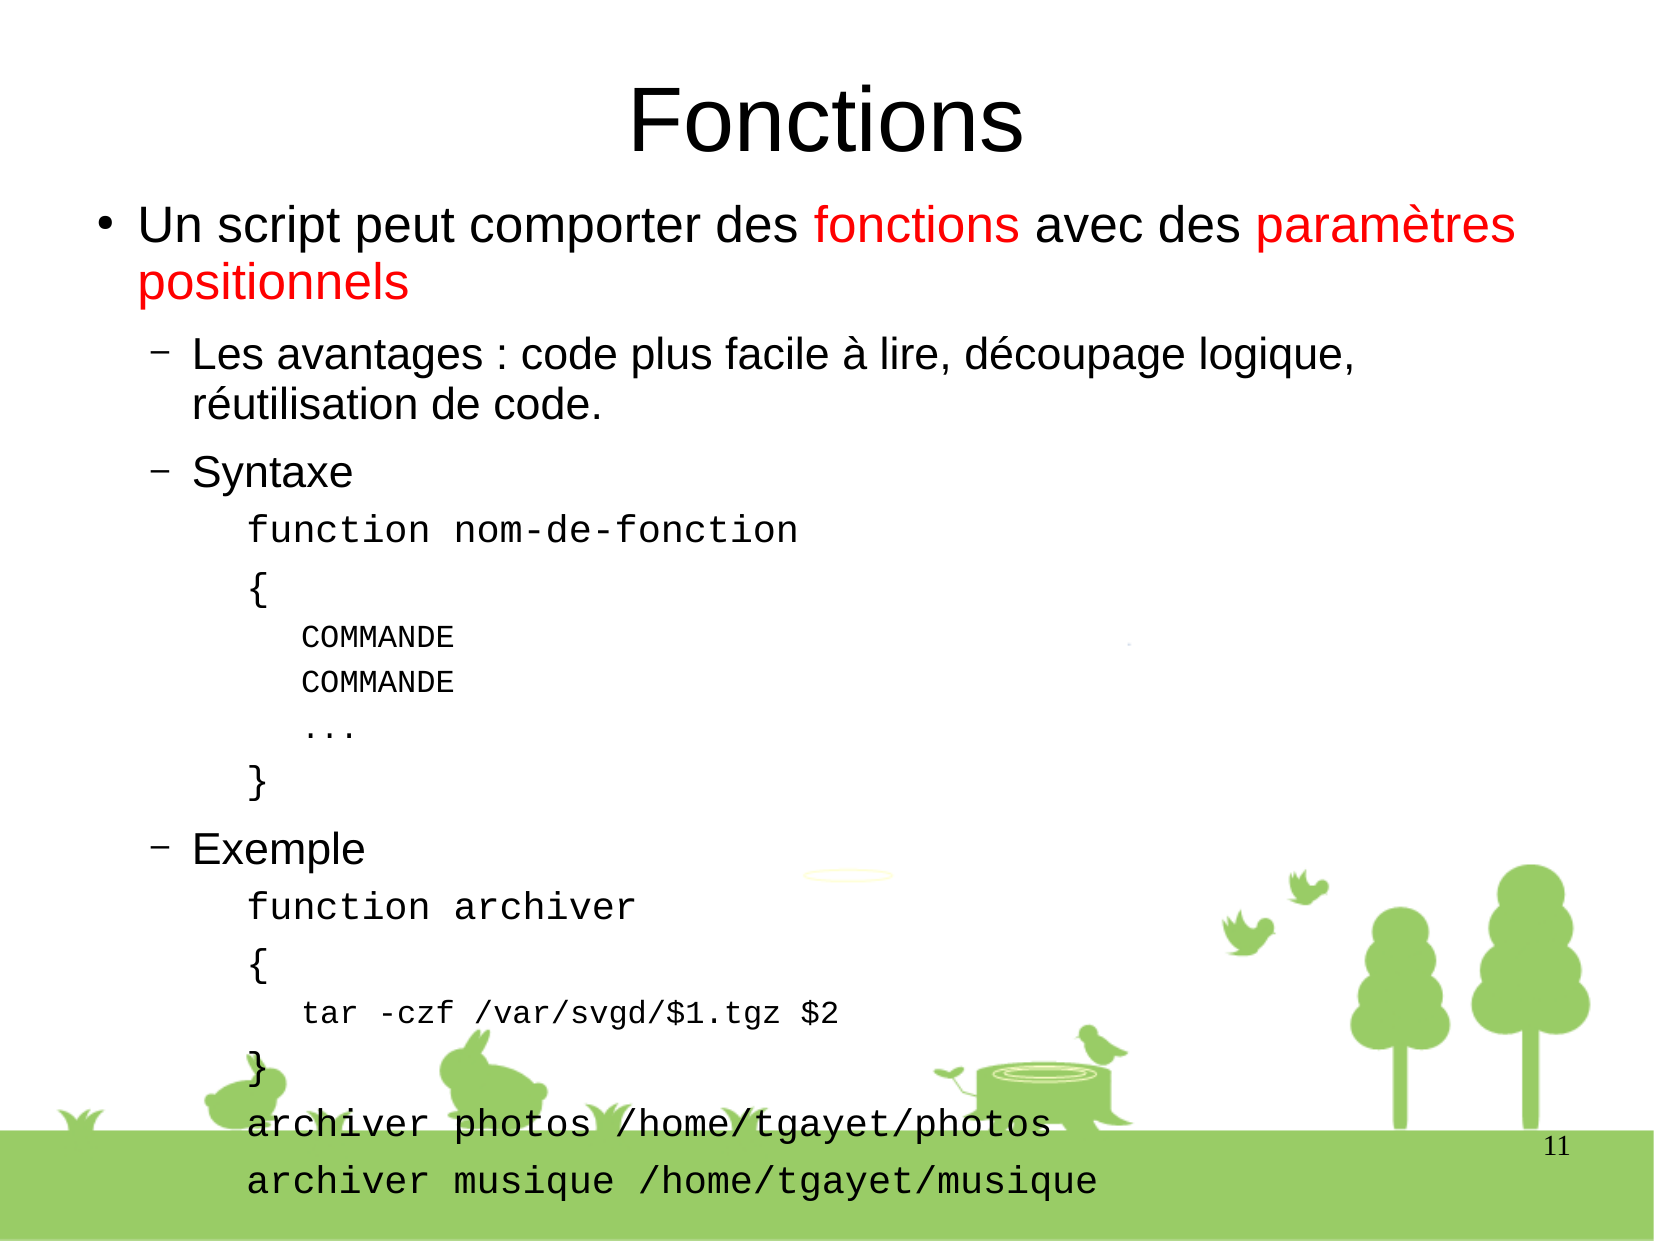

# Fonctions
Un script peut comporter des fonctions avec des paramètres positionnels
Les avantages : code plus facile à lire, découpage logique, réutilisation de code.
Syntaxe
function nom-de-fonction
{
COMMANDE
COMMANDE
...
}
Exemple
function archiver
{
tar -czf /var/svgd/$1.tgz $2
}
archiver photos /home/tgayet/photos
archiver musique /home/tgayet/musique
11